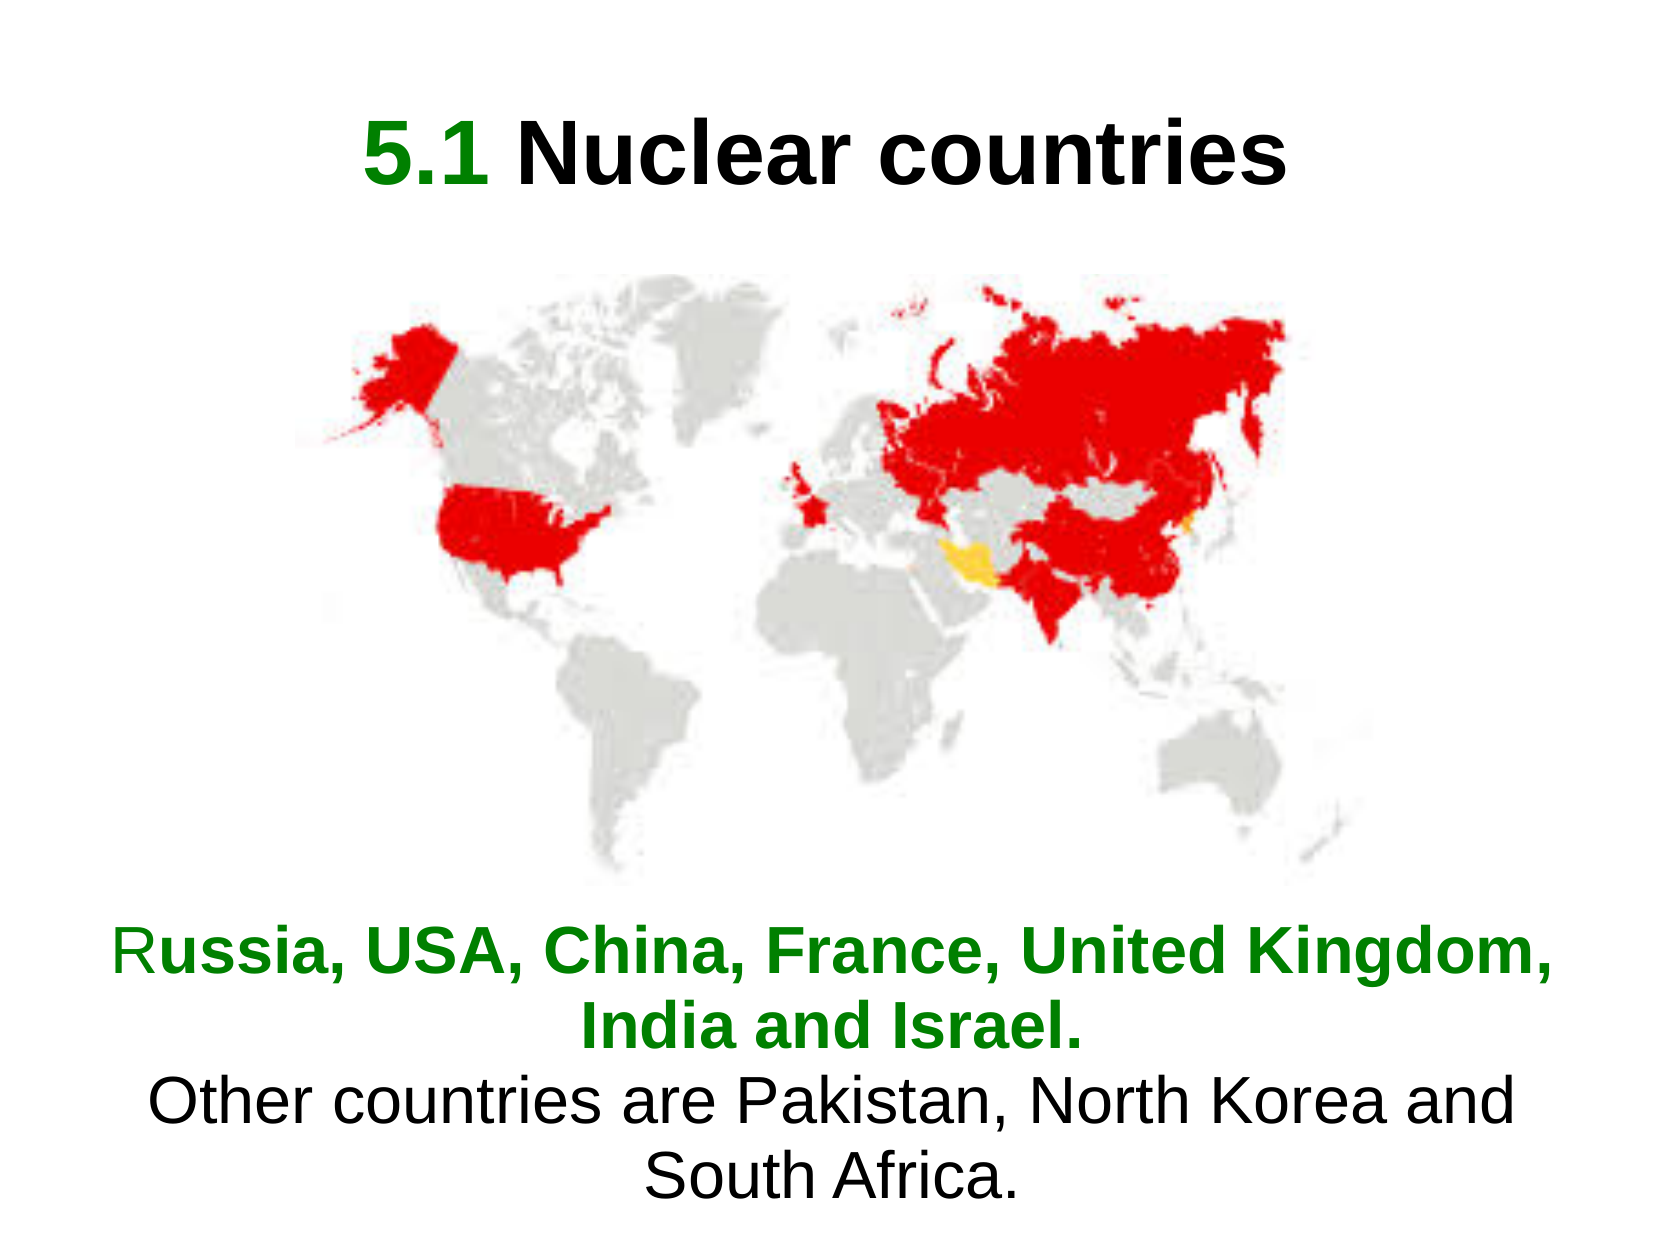

# 5.1 Nuclear countries
Russia, USA, China, France, United Kingdom, India and Israel.
Other countries are Pakistan, North Korea and South Africa.